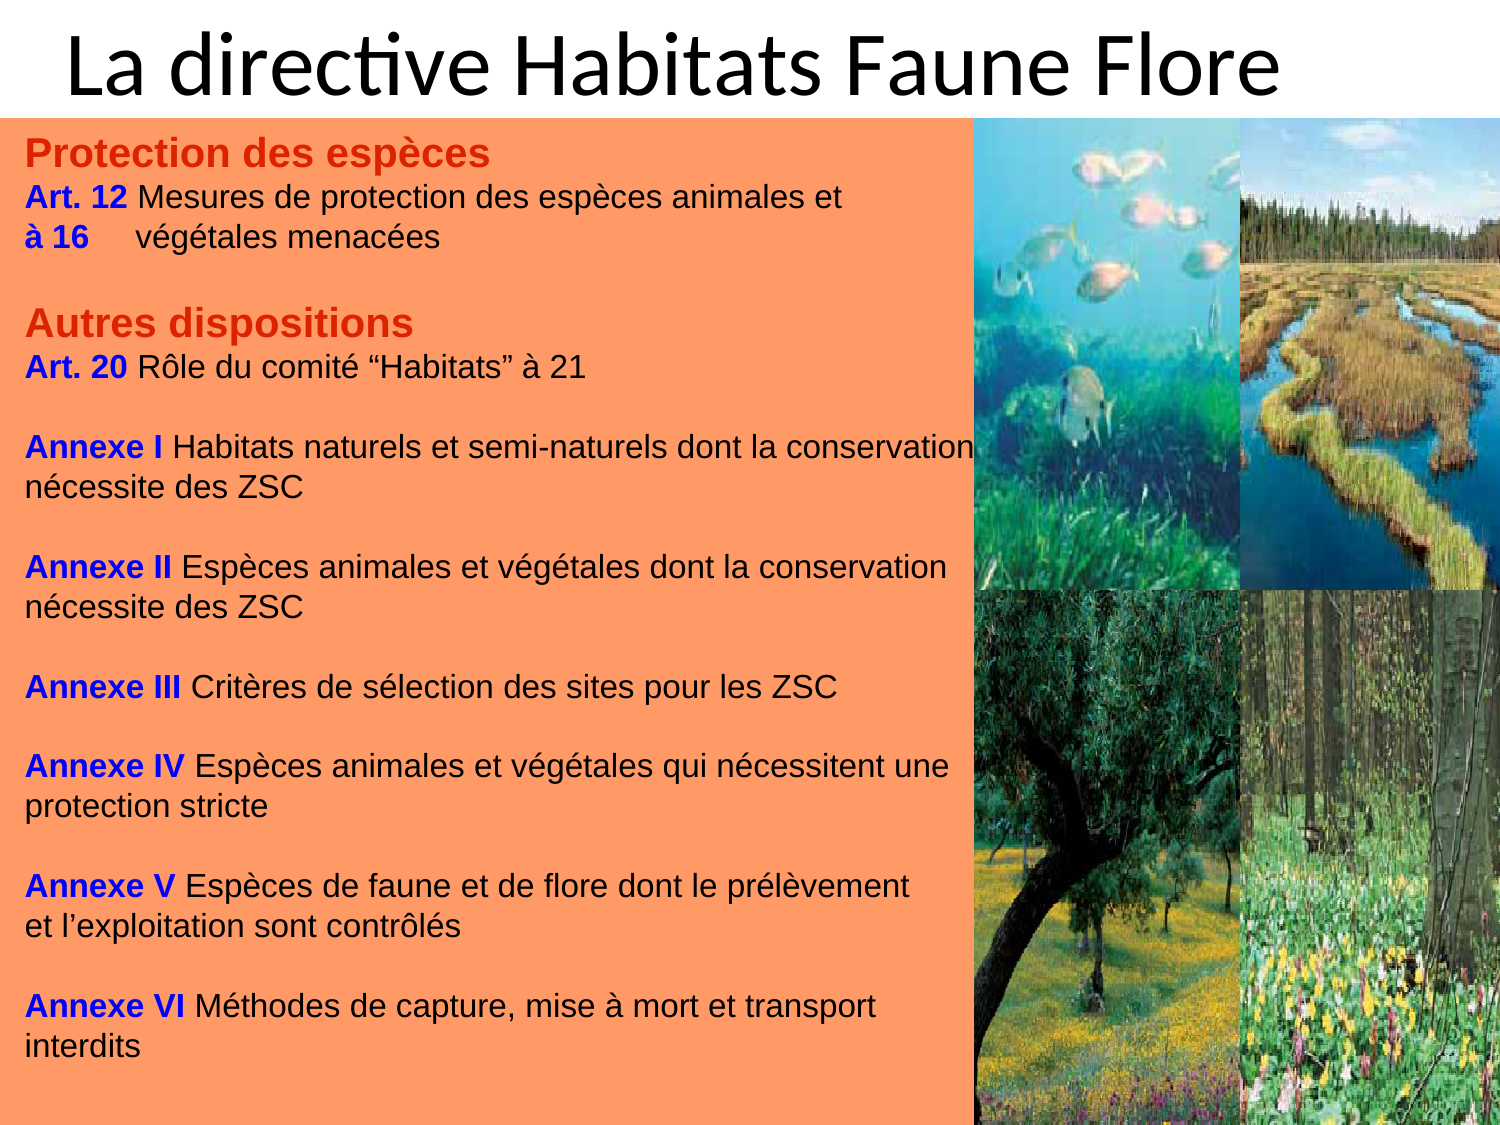

# La directive Habitats Faune Flore
Protection des espèces
Art. 12 Mesures de protection des espèces animales et
à 16 végétales menacées
Autres dispositions
Art. 20 Rôle du comité “Habitats” à 21
Annexe I Habitats naturels et semi-naturels dont la conservation nécessite des ZSC
Annexe II Espèces animales et végétales dont la conservation nécessite des ZSC
Annexe III Critères de sélection des sites pour les ZSC
Annexe IV Espèces animales et végétales qui nécessitent une protection stricte
Annexe V Espèces de faune et de flore dont le prélèvement
et l’exploitation sont contrôlés
Annexe VI Méthodes de capture, mise à mort et transport
interdits